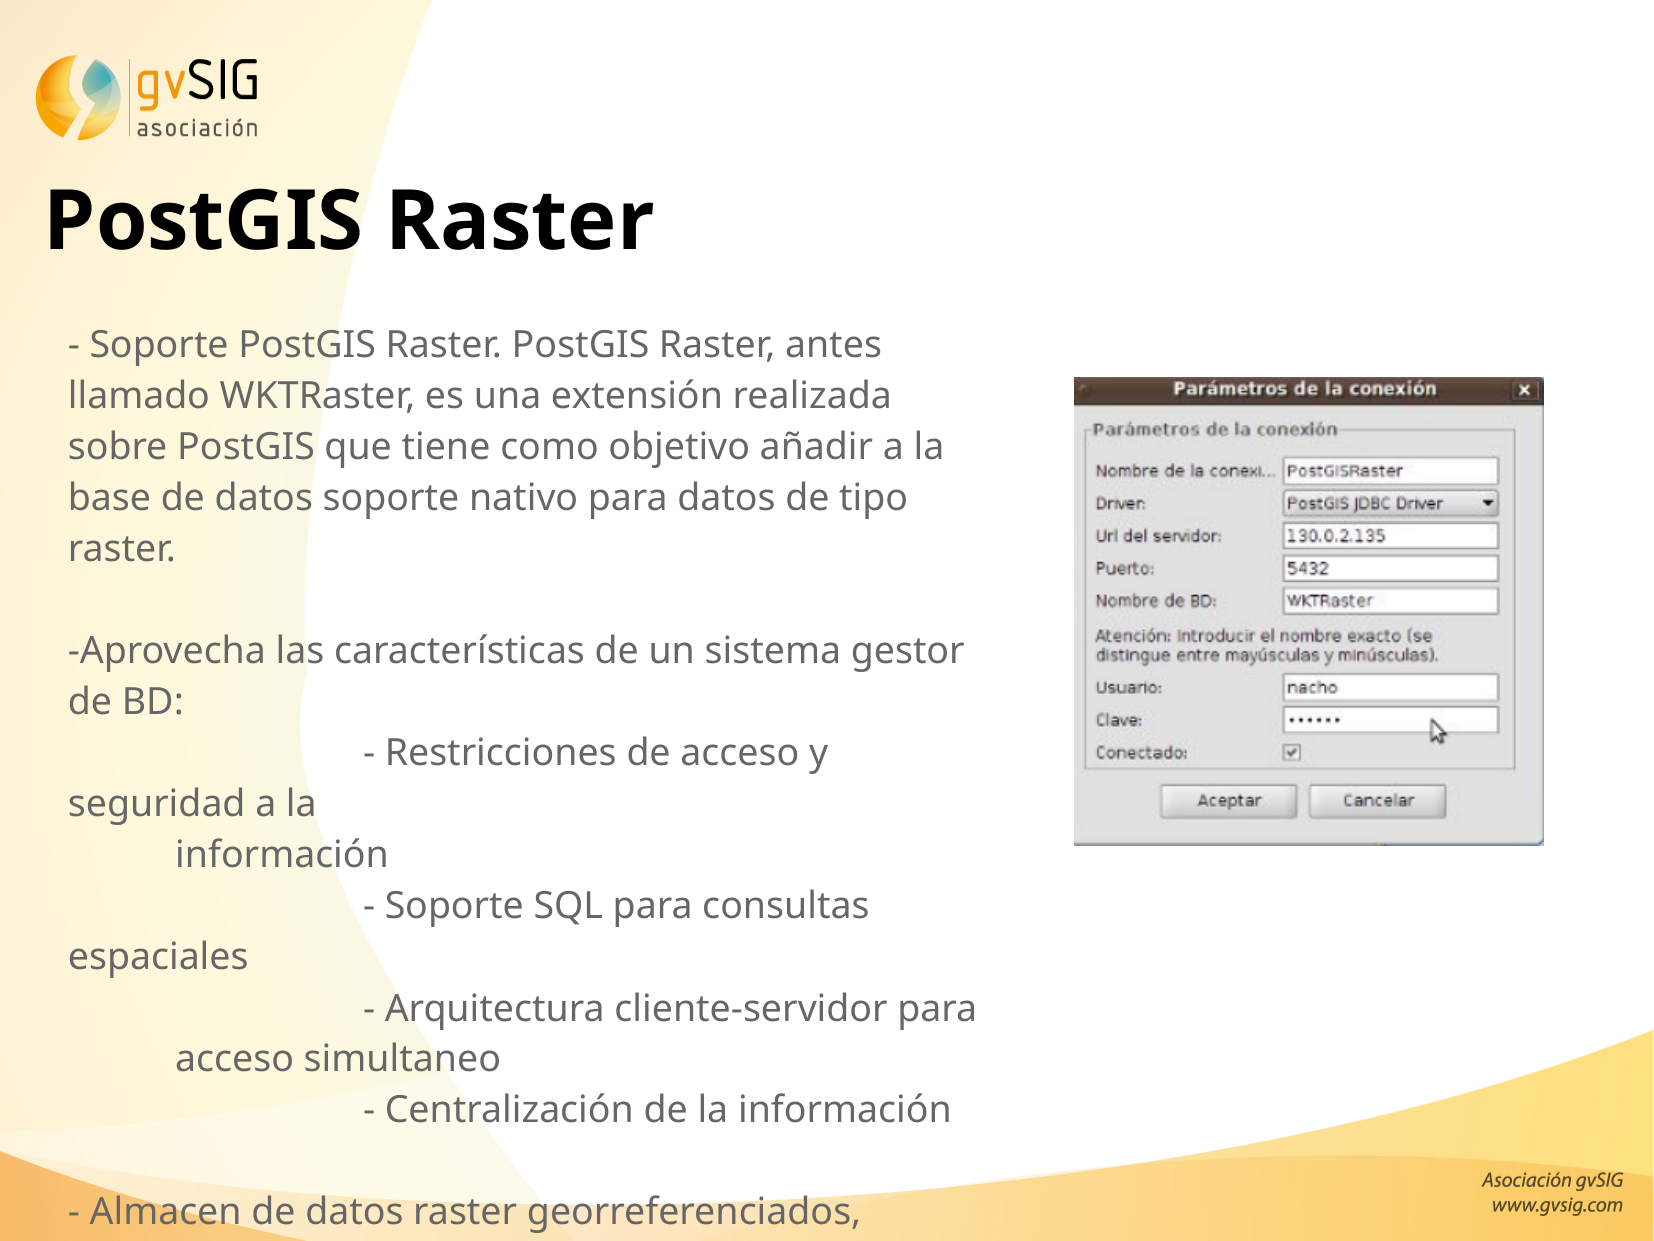

# PostGIS Raster
- Soporte PostGIS Raster. PostGIS Raster, antes llamado WKTRaster, es una extensión realizada sobre PostGIS que tiene como objetivo añadir a la base de datos soporte nativo para datos de tipo raster.
-Aprovecha las características de un sistema gestor de BD:
	- Restricciones de acceso y seguridad a la
 información
	- Soporte SQL para consultas espaciales
	- Arquitectura cliente-servidor para
 acceso simultaneo
	- Centralización de la información
- Almacen de datos raster georreferenciados, tileados y multiresolución (fila: rater o tile; tabla: cobertura completa).